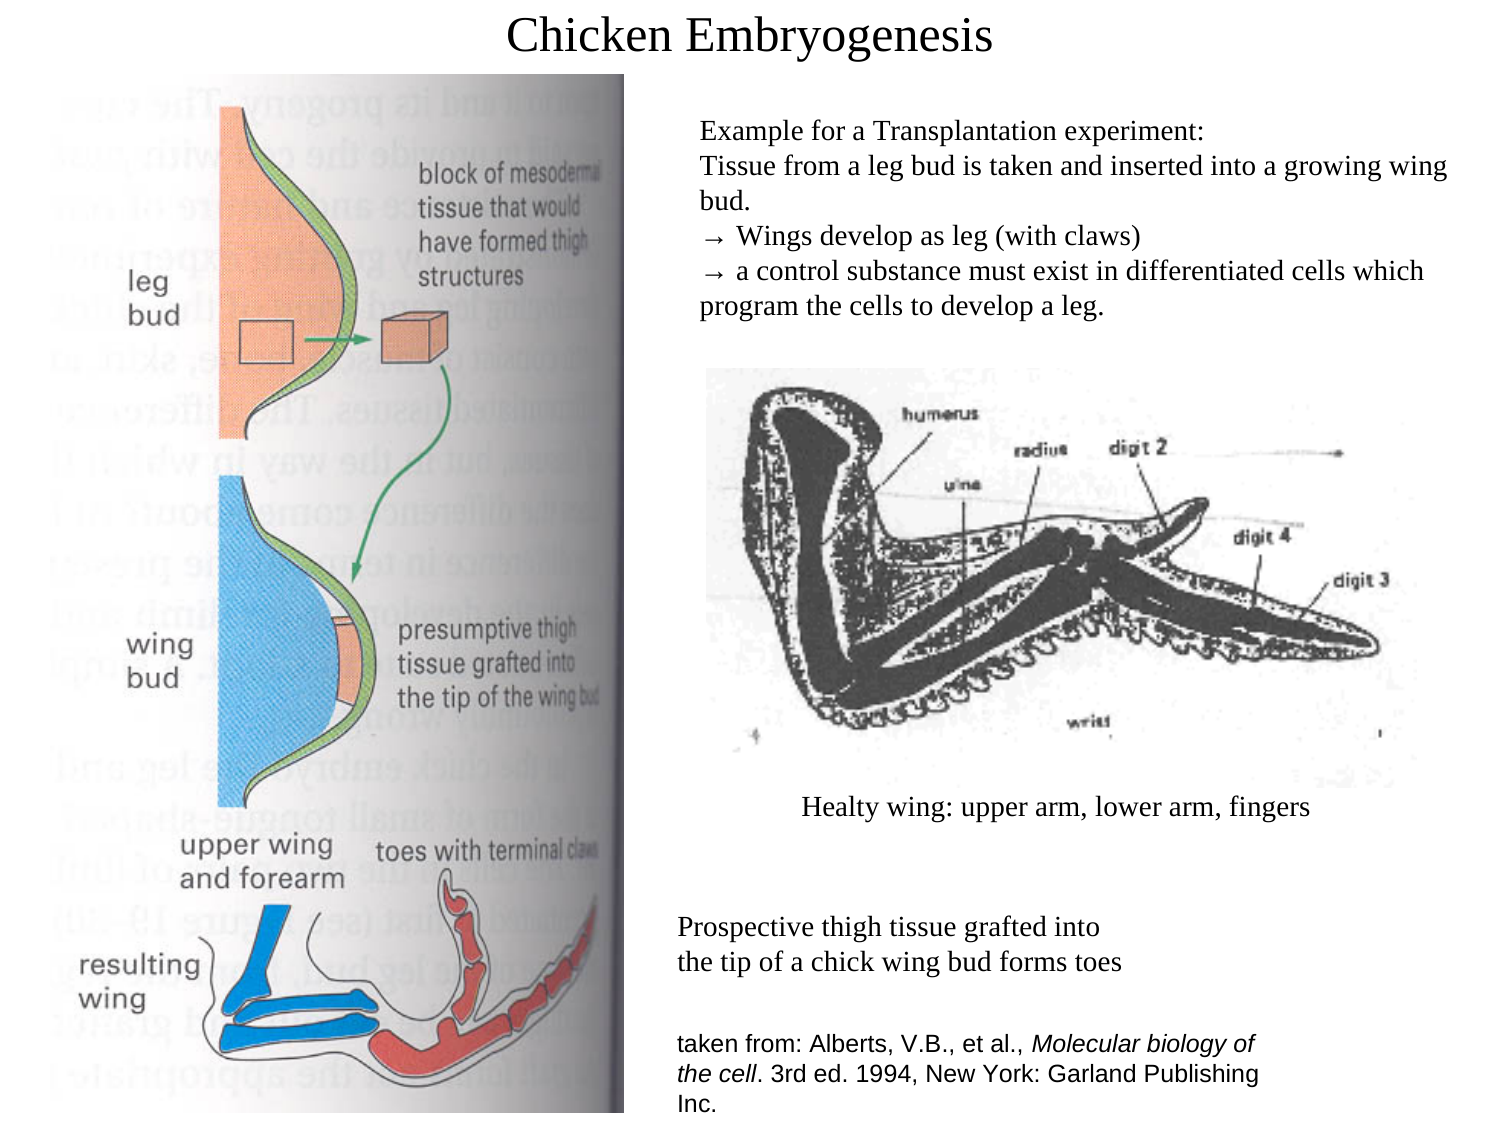

# Chicken Embryogenesis
Example for a Transplantation experiment:
Tissue from a leg bud is taken and inserted into a growing wing bud.
→ Wings develop as leg (with claws)
→ a control substance must exist in differentiated cells which program the cells to develop a leg.
Healty wing: upper arm, lower arm, fingers
Prospective thigh tissue grafted into the tip of a chick wing bud forms toes
taken from: Alberts, V.B., et al., Molecular biology of the cell. 3rd ed. 1994, New York: Garland Publishing Inc.